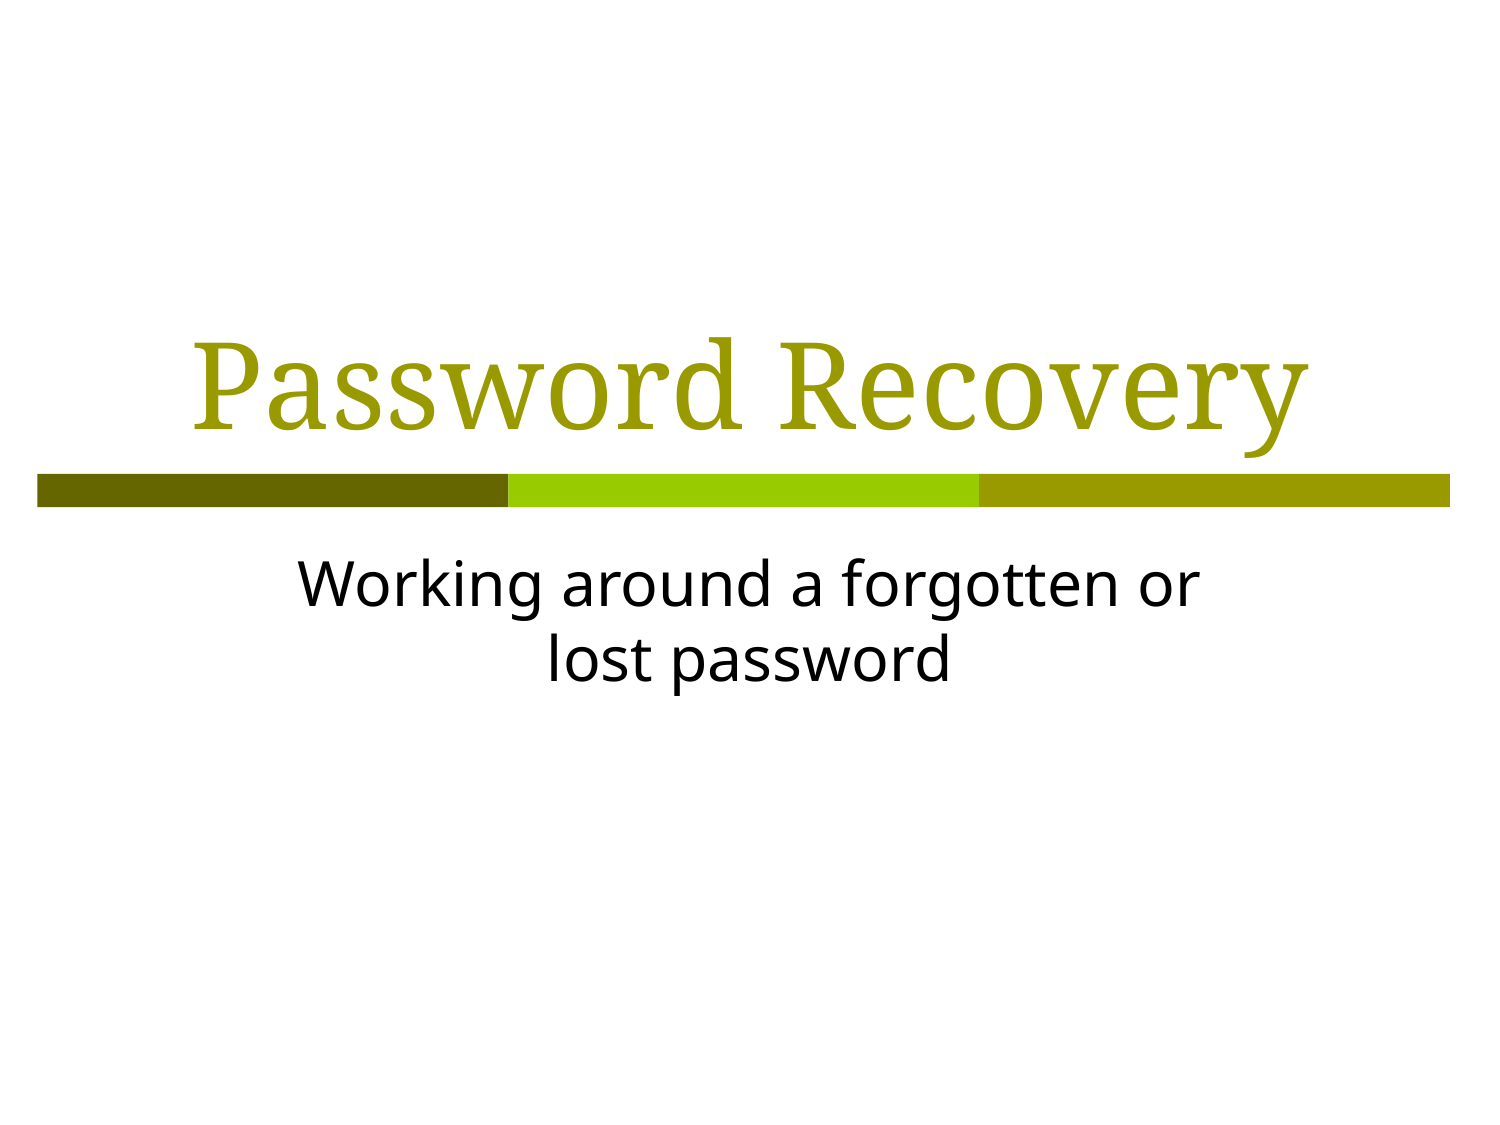

# Password Recovery
Working around a forgotten or lost password